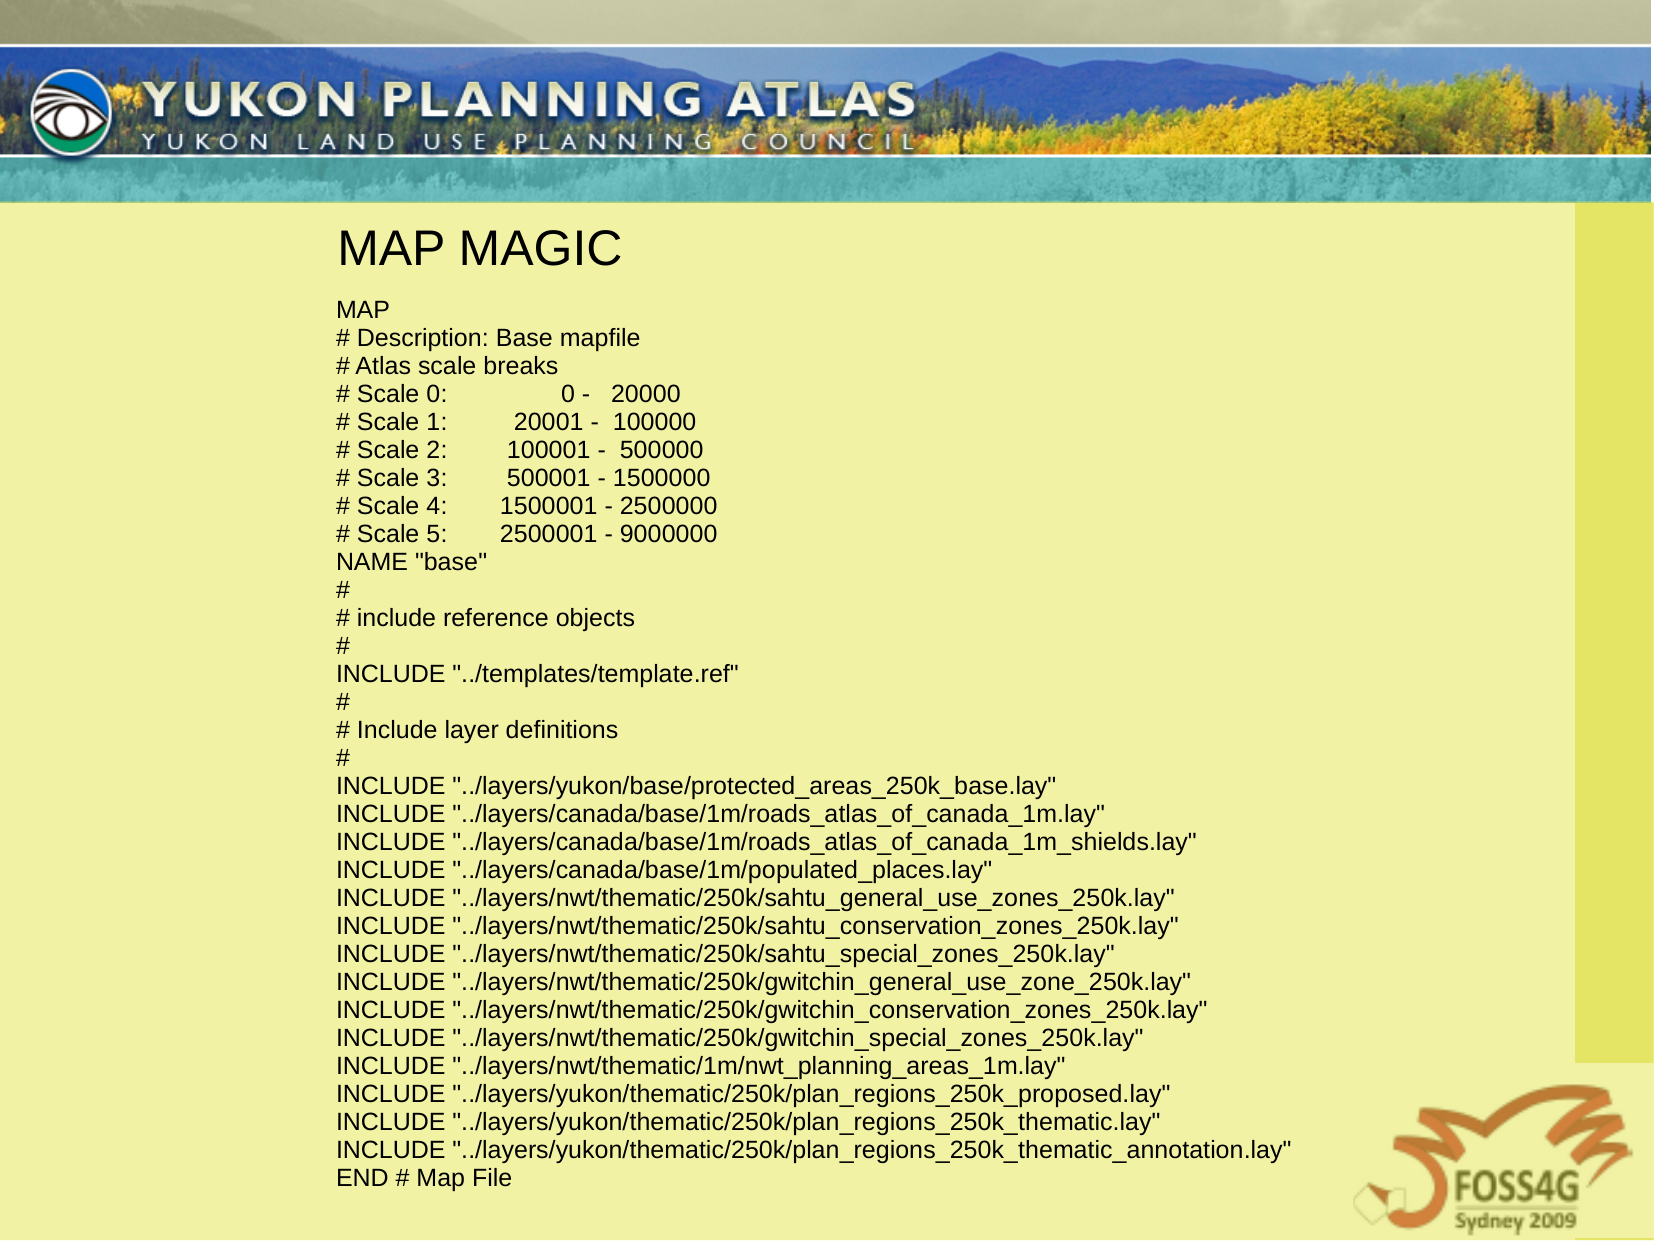

MAP MAGIC
MAP
# Description: Base mapfile
# Atlas scale breaks
# Scale 0: 		0 - 20000
# Scale 1: 	 20001 - 100000
# Scale 2: 	 100001 - 500000
# Scale 3: 	 500001 - 1500000
# Scale 4: 	 1500001 - 2500000
# Scale 5: 	 2500001 - 9000000
NAME "base"
#
# include reference objects
#
INCLUDE "../templates/template.ref"
#
# Include layer definitions
#
INCLUDE "../layers/yukon/base/protected_areas_250k_base.lay"
INCLUDE "../layers/canada/base/1m/roads_atlas_of_canada_1m.lay"
INCLUDE "../layers/canada/base/1m/roads_atlas_of_canada_1m_shields.lay"
INCLUDE "../layers/canada/base/1m/populated_places.lay"
INCLUDE "../layers/nwt/thematic/250k/sahtu_general_use_zones_250k.lay"
INCLUDE "../layers/nwt/thematic/250k/sahtu_conservation_zones_250k.lay"
INCLUDE "../layers/nwt/thematic/250k/sahtu_special_zones_250k.lay"
INCLUDE "../layers/nwt/thematic/250k/gwitchin_general_use_zone_250k.lay"
INCLUDE "../layers/nwt/thematic/250k/gwitchin_conservation_zones_250k.lay"
INCLUDE "../layers/nwt/thematic/250k/gwitchin_special_zones_250k.lay"
INCLUDE "../layers/nwt/thematic/1m/nwt_planning_areas_1m.lay"
INCLUDE "../layers/yukon/thematic/250k/plan_regions_250k_proposed.lay"
INCLUDE "../layers/yukon/thematic/250k/plan_regions_250k_thematic.lay"
INCLUDE "../layers/yukon/thematic/250k/plan_regions_250k_thematic_annotation.lay"
END # Map File